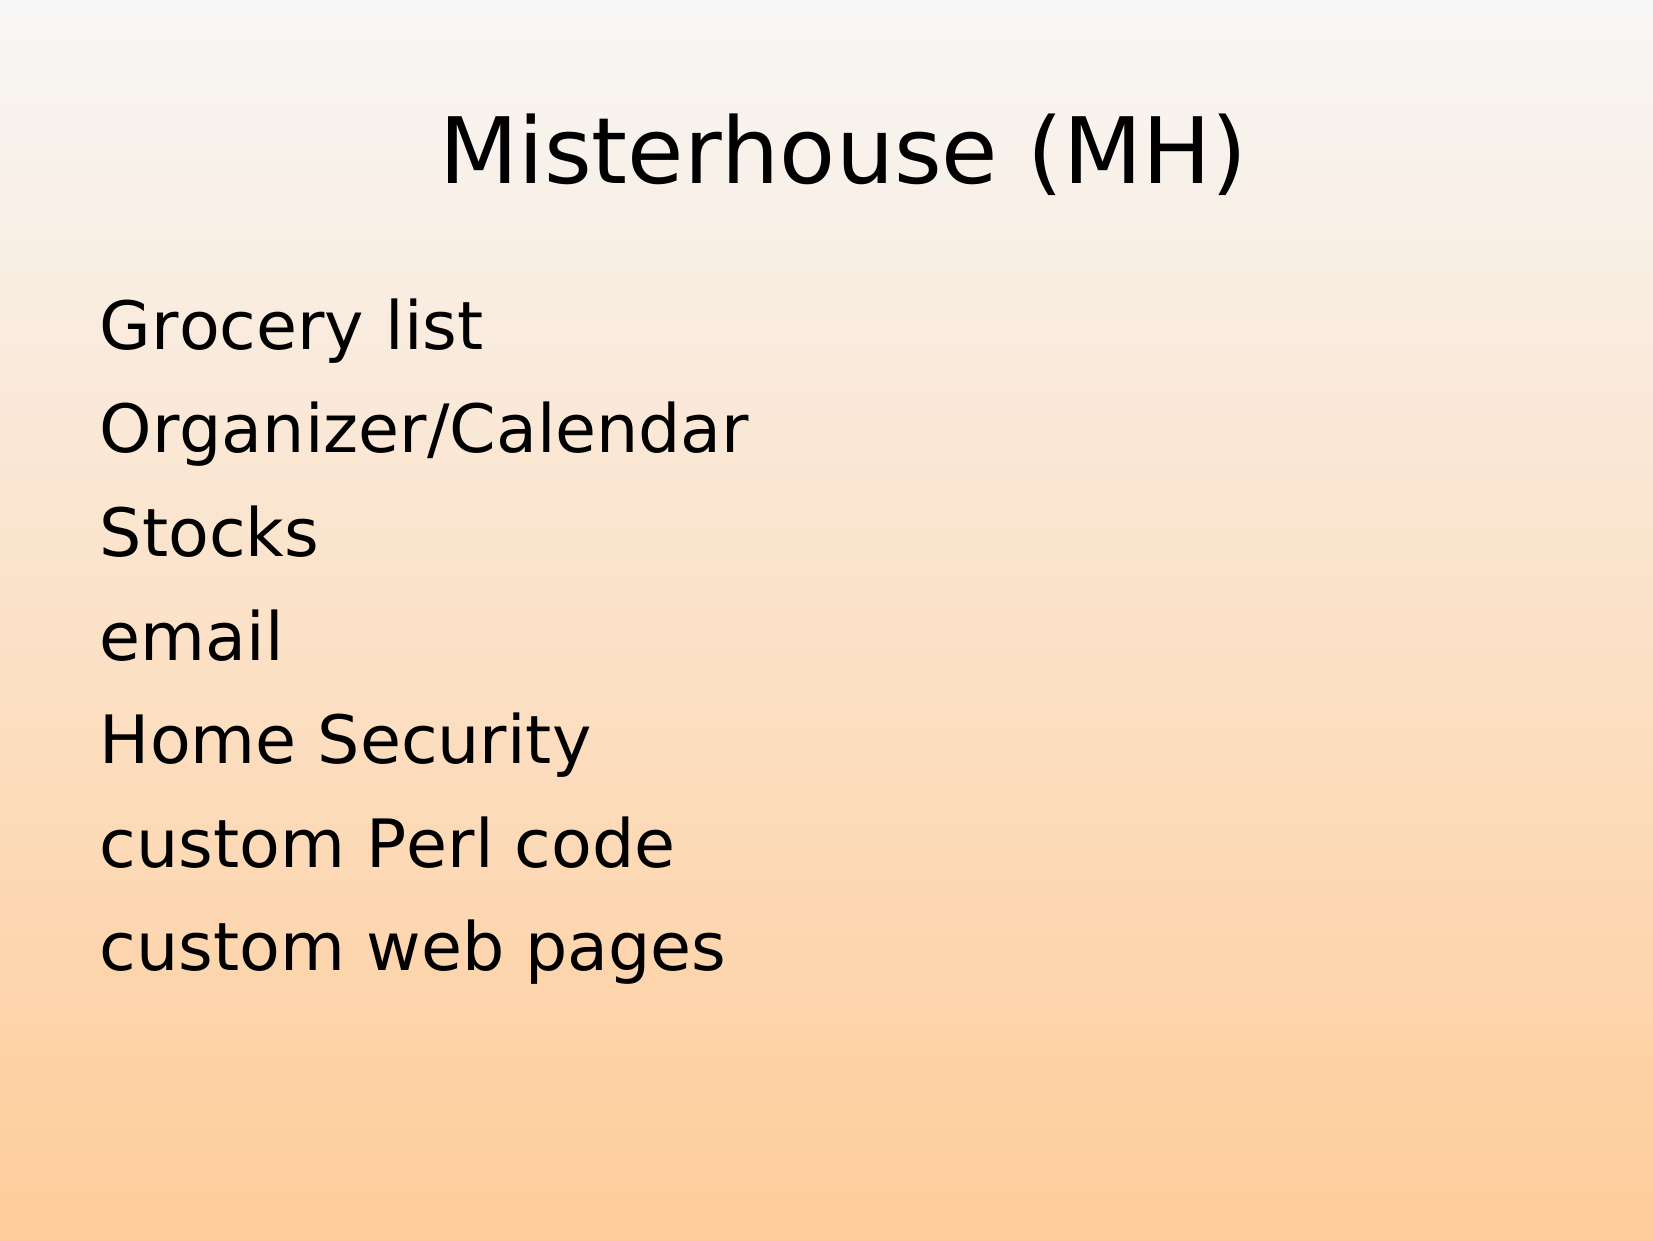

# Misterhouse (MH)
Grocery list
Organizer/Calendar
Stocks
email
Home Security
custom Perl code
custom web pages